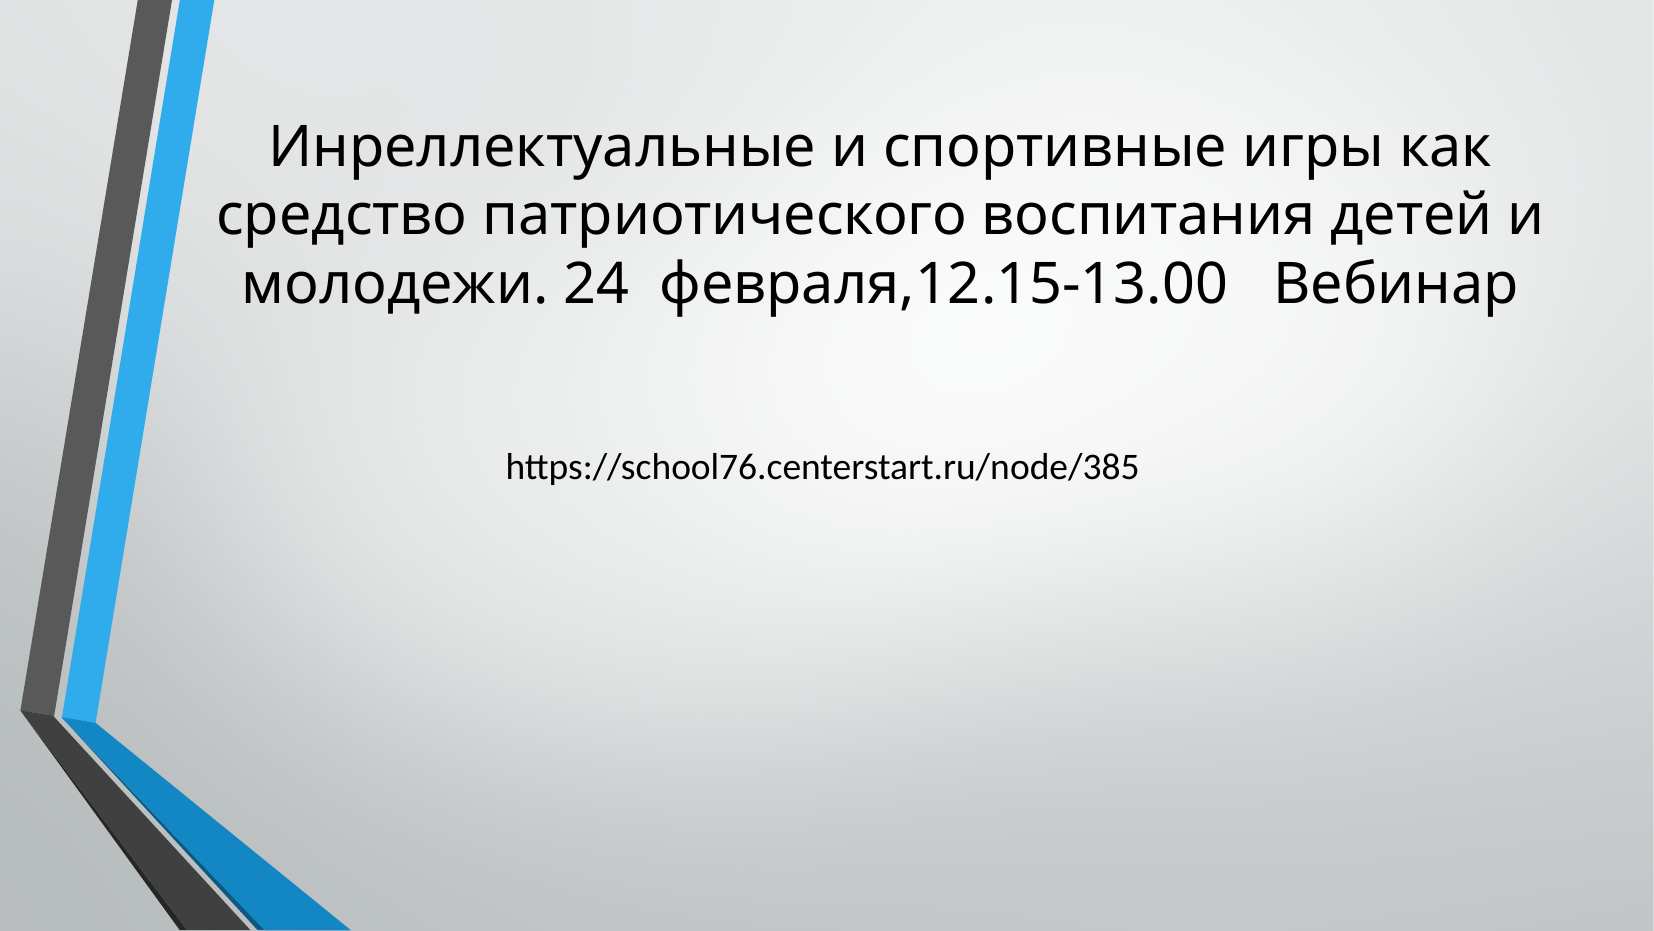

# Инреллектуальные и спортивные игры как средство патриотического воспитания детей и молодежи. 24 февраля,12.15-13.00 Вебинар
https://school76.centerstart.ru/node/385